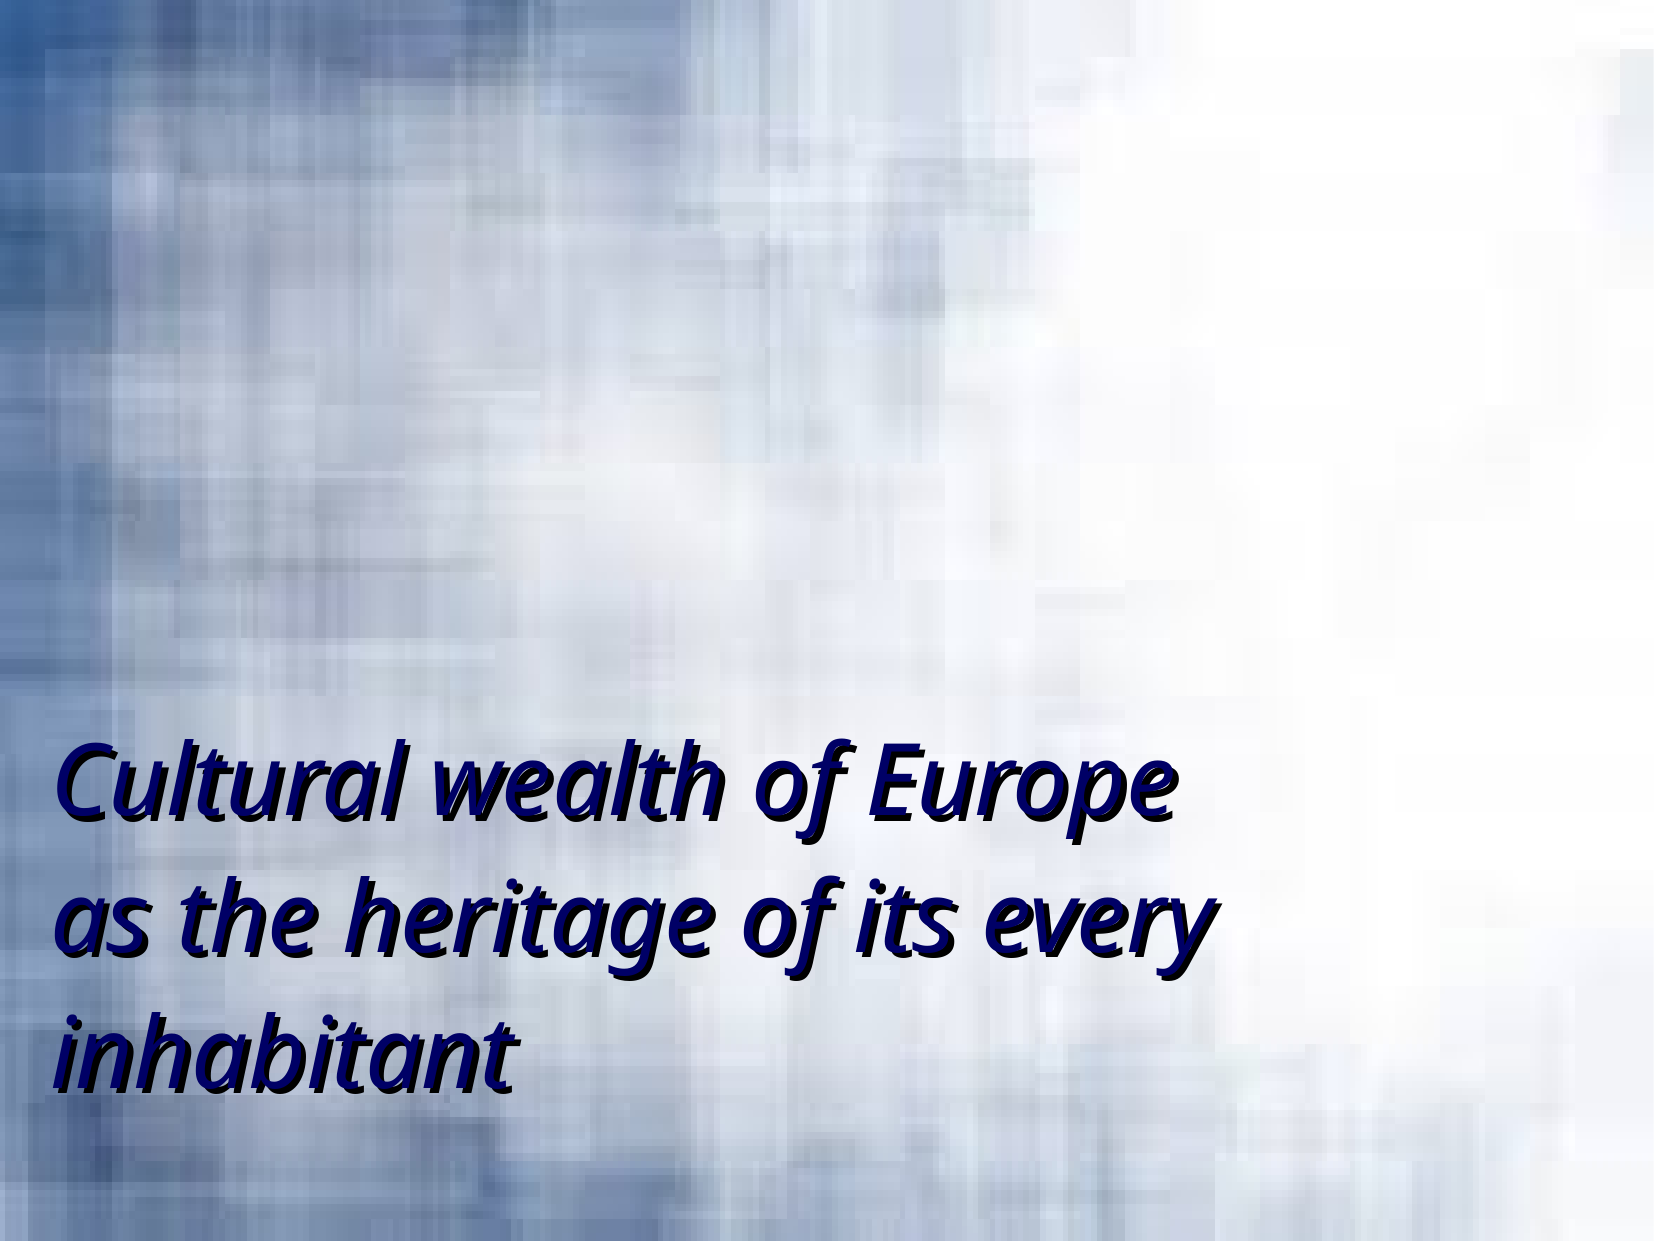

Cultural wealth of Europe as the heritage of its every inhabitant